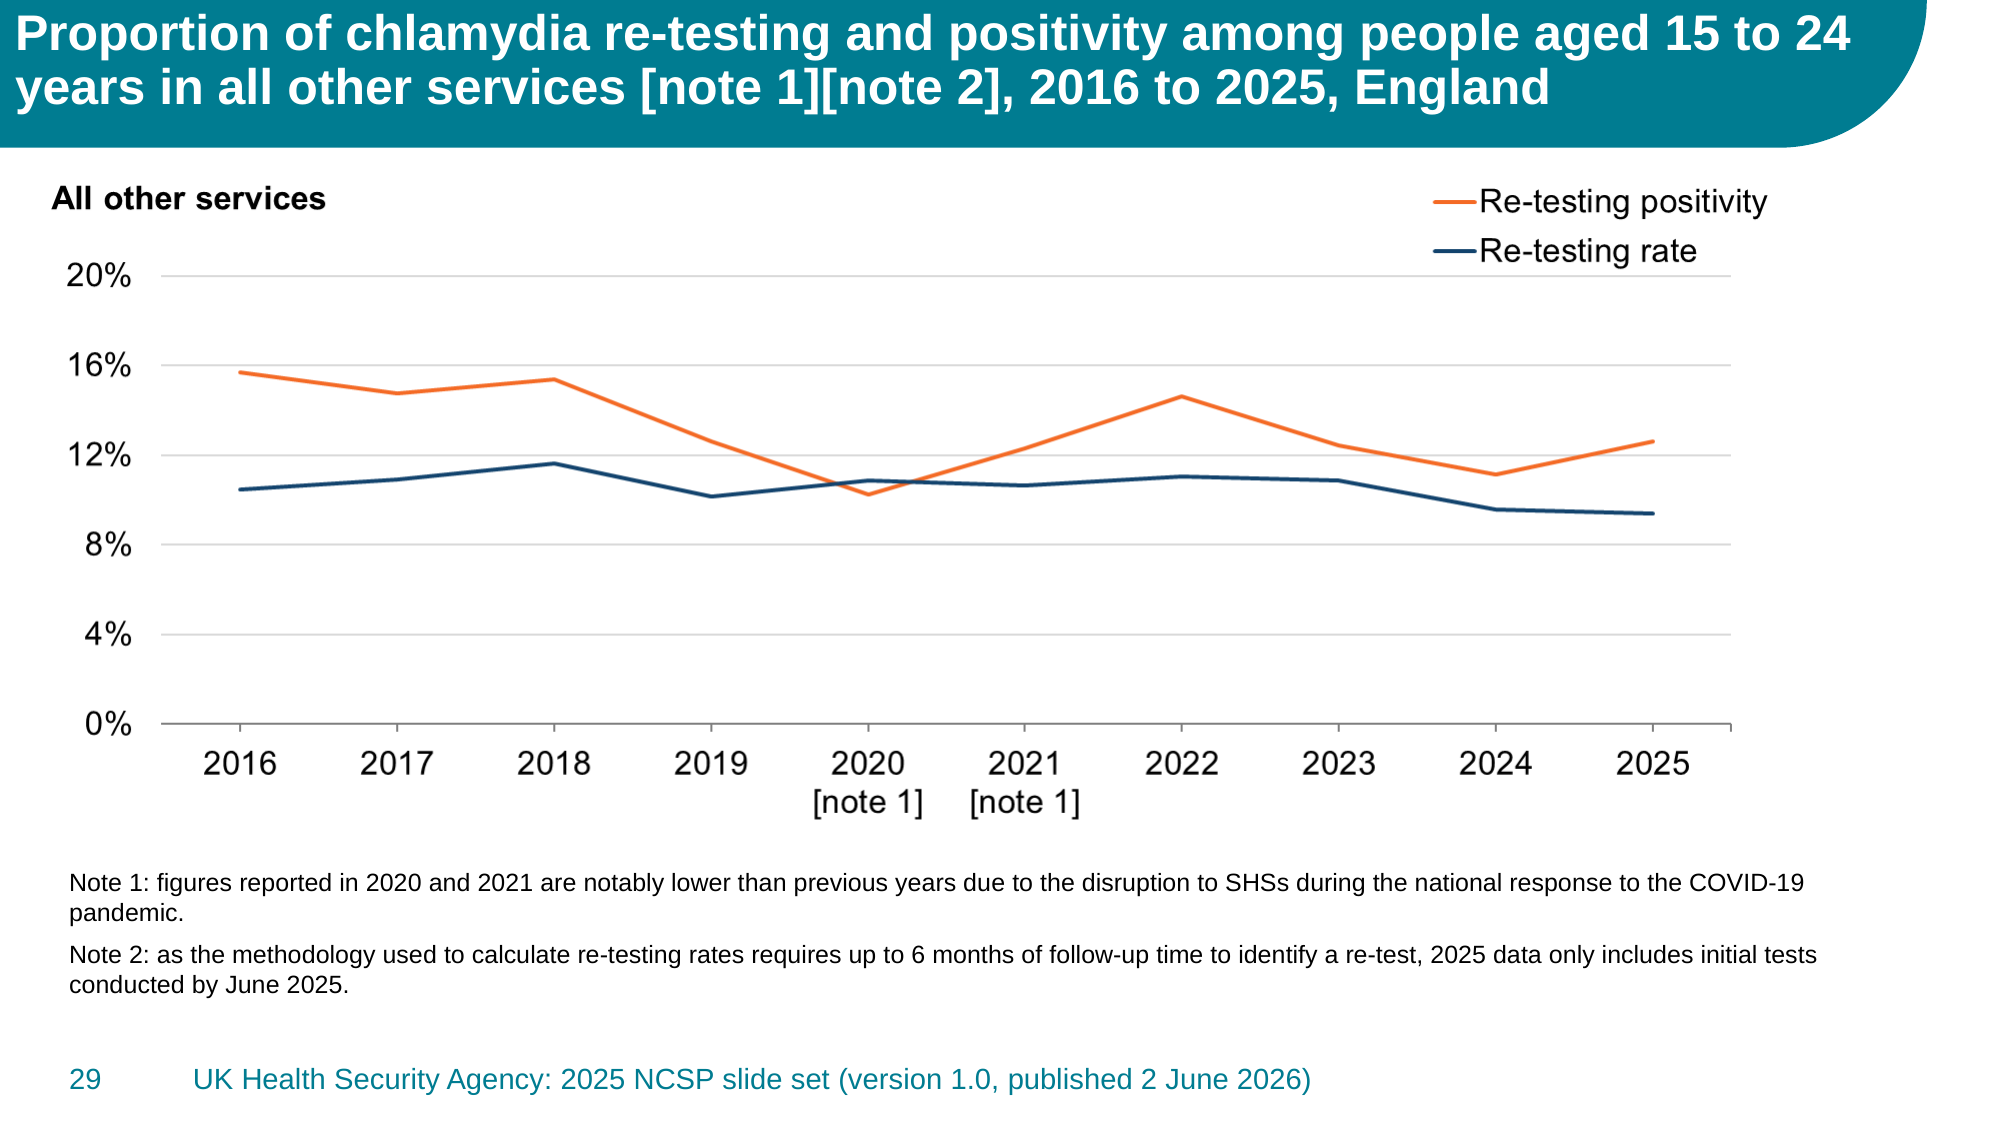

# Proportion of chlamydia re-testing and positivity among people aged 15 to 24 years in all other services [note 1][note 2], 2016 to 2025, England
Note 1: figures reported in 2020 and 2021 are notably lower than previous years due to the disruption to SHSs during the national response to the COVID-19 pandemic.
Note 2: as the methodology used to calculate re-testing rates requires up to 6 months of follow-up time to identify a re-test, 2025 data only includes initial tests conducted by June 2025.